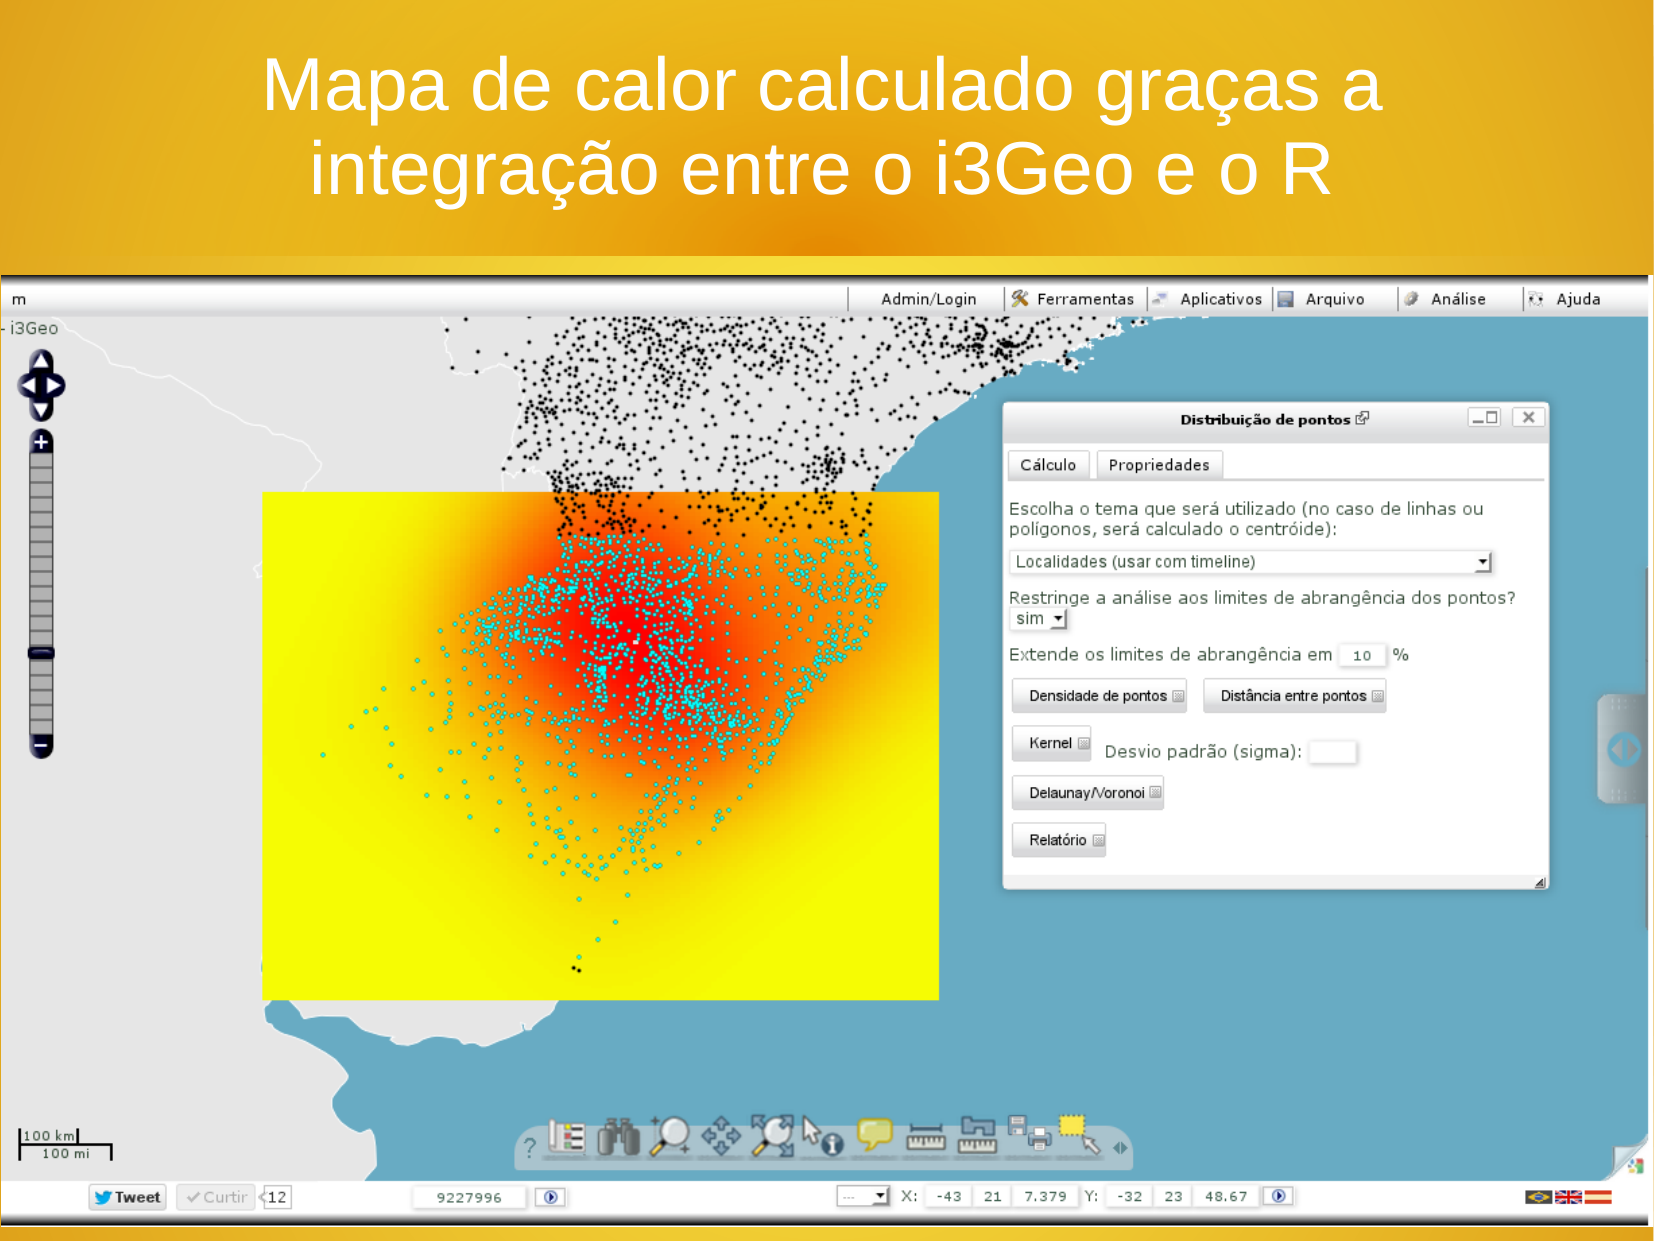

# Mapa de calor calculado graças a integração entre o i3Geo e o R